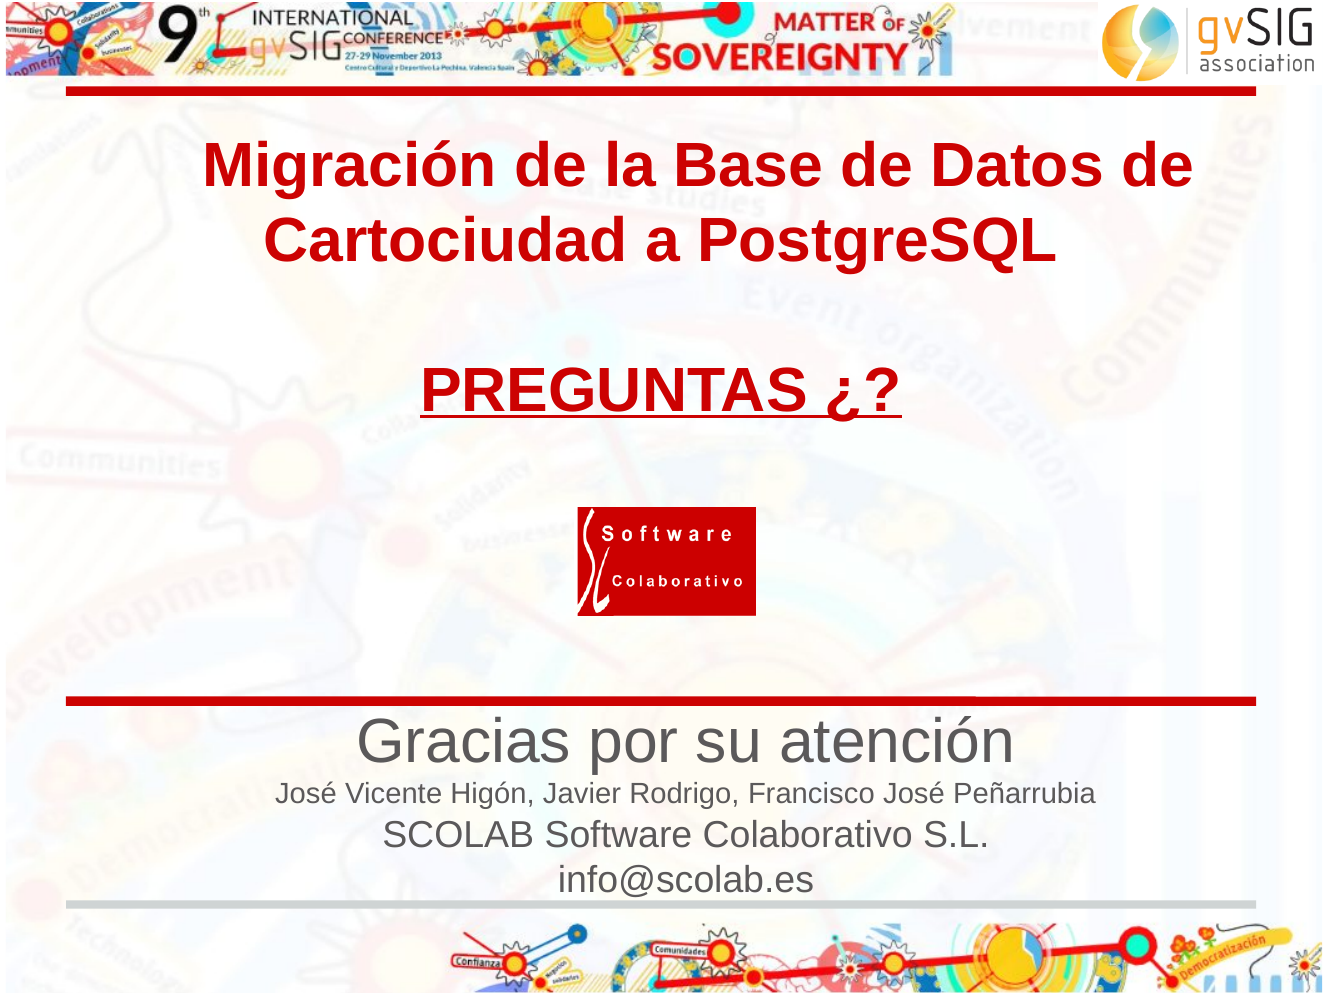

# Migración de la Base de Datos de Cartociudad a PostgreSQL PREGUNTAS ¿?
Gracias por su atención
José Vicente Higón, Javier Rodrigo, Francisco José Peñarrubia
SCOLAB Software Colaborativo S.L.
info@scolab.es